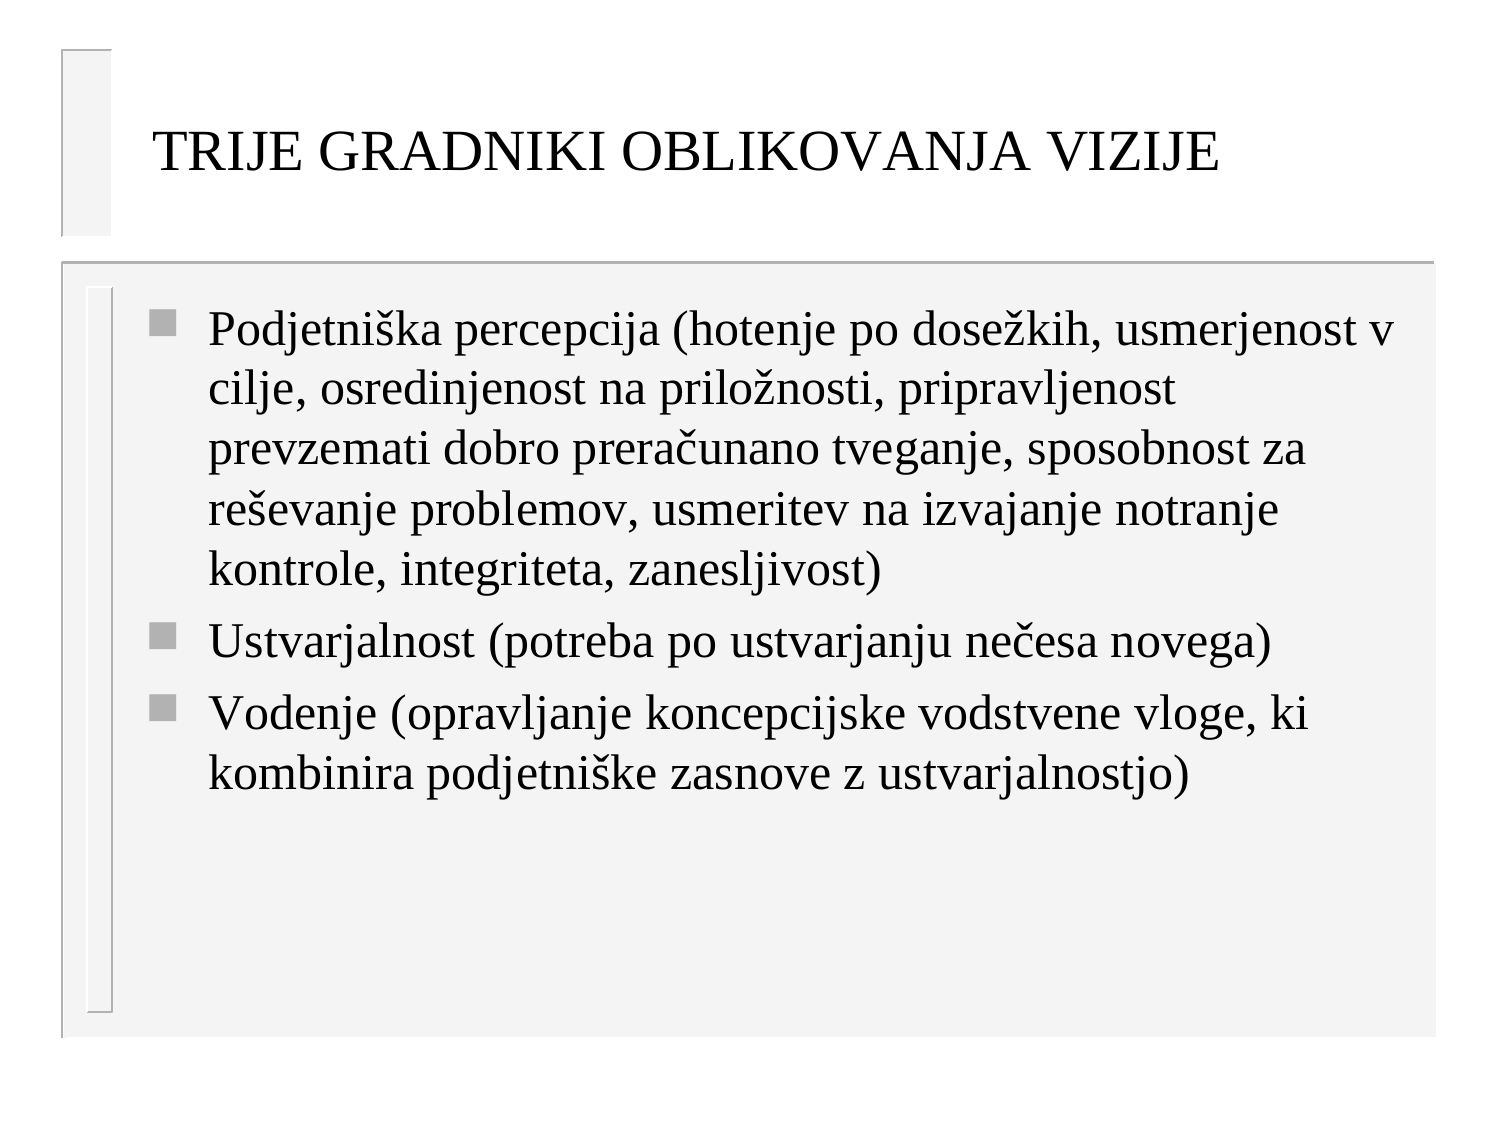

# TRIJE GRADNIKI OBLIKOVANJA VIZIJE
Podjetniška percepcija (hotenje po dosežkih, usmerjenost v cilje, osredinjenost na priložnosti, pripravljenost prevzemati dobro preračunano tveganje, sposobnost za reševanje problemov, usmeritev na izvajanje notranje kontrole, integriteta, zanesljivost)
Ustvarjalnost (potreba po ustvarjanju nečesa novega)
Vodenje (opravljanje koncepcijske vodstvene vloge, ki kombinira podjetniške zasnove z ustvarjalnostjo)